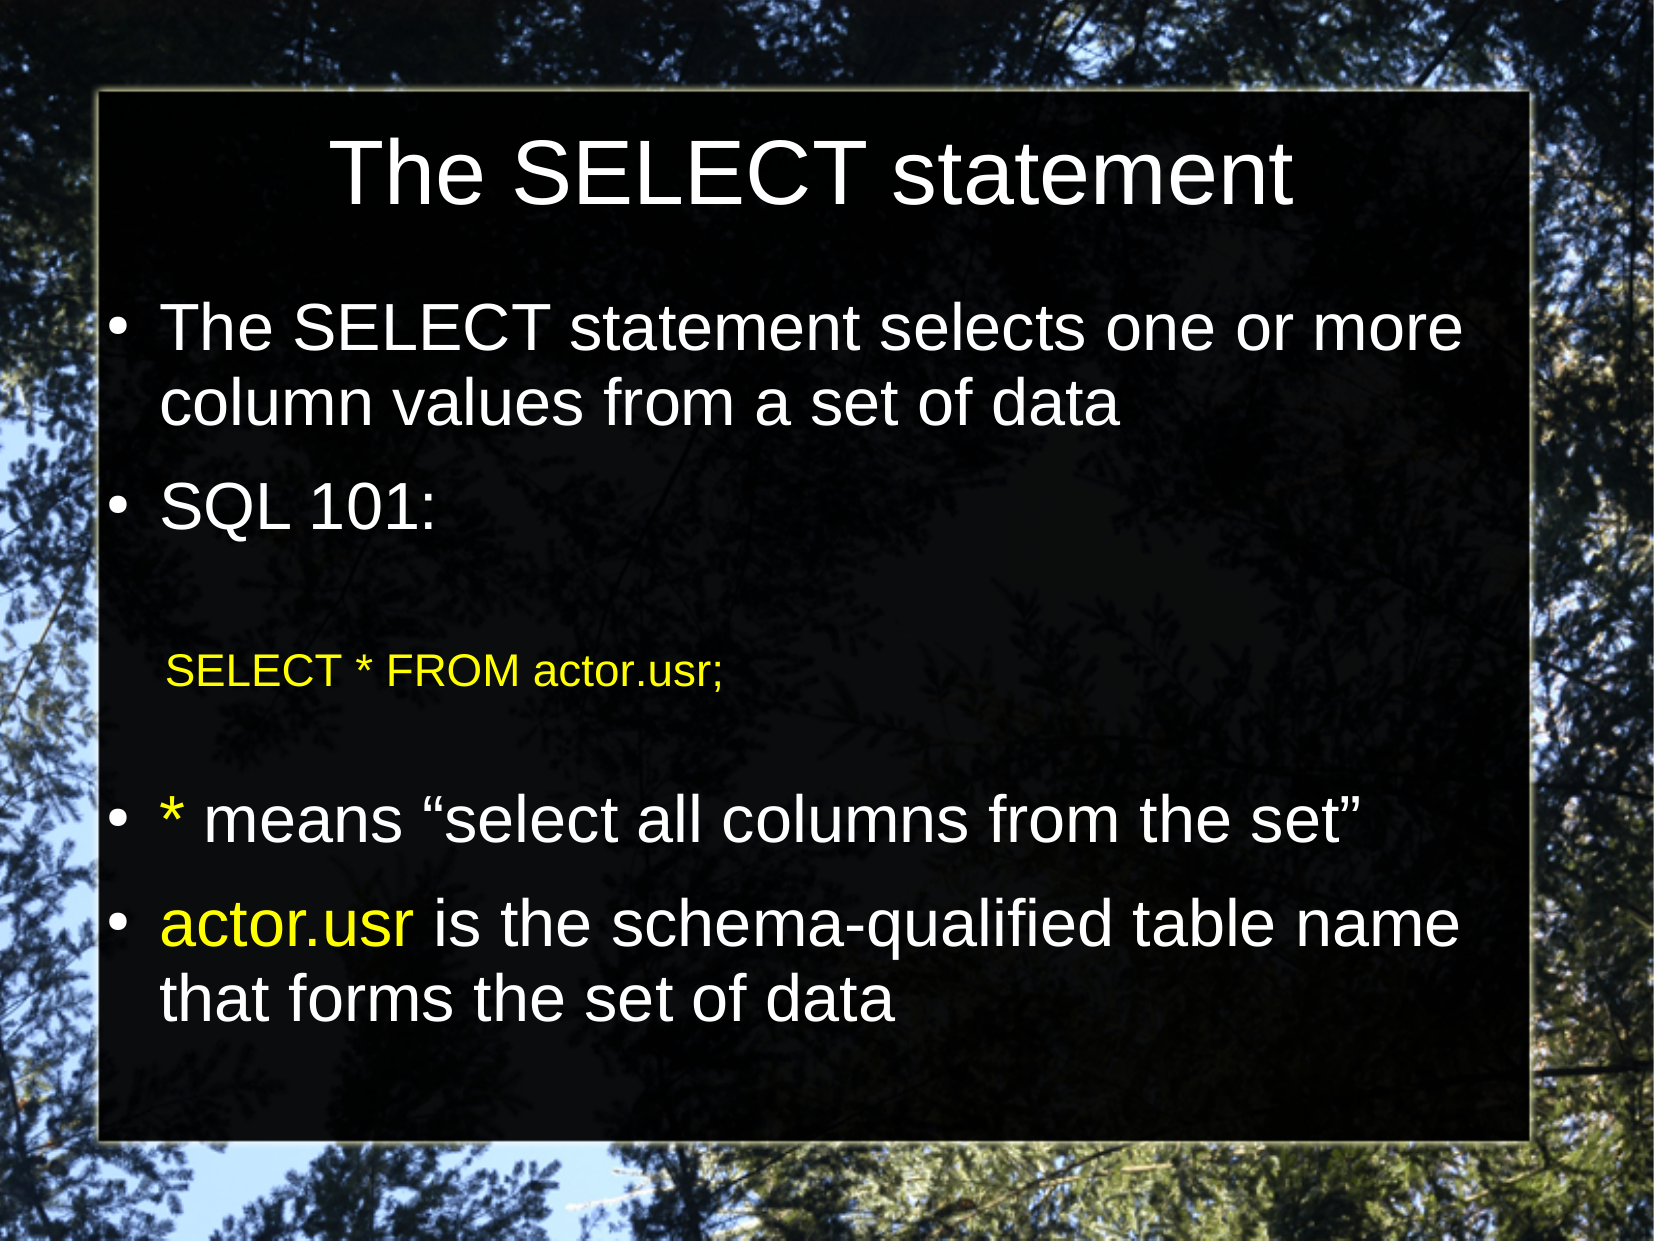

# The SELECT statement
The SELECT statement selects one or more column values from a set of data
SQL 101:
* means “select all columns from the set”
actor.usr is the schema-qualified table name that forms the set of data
SELECT * FROM actor.usr;